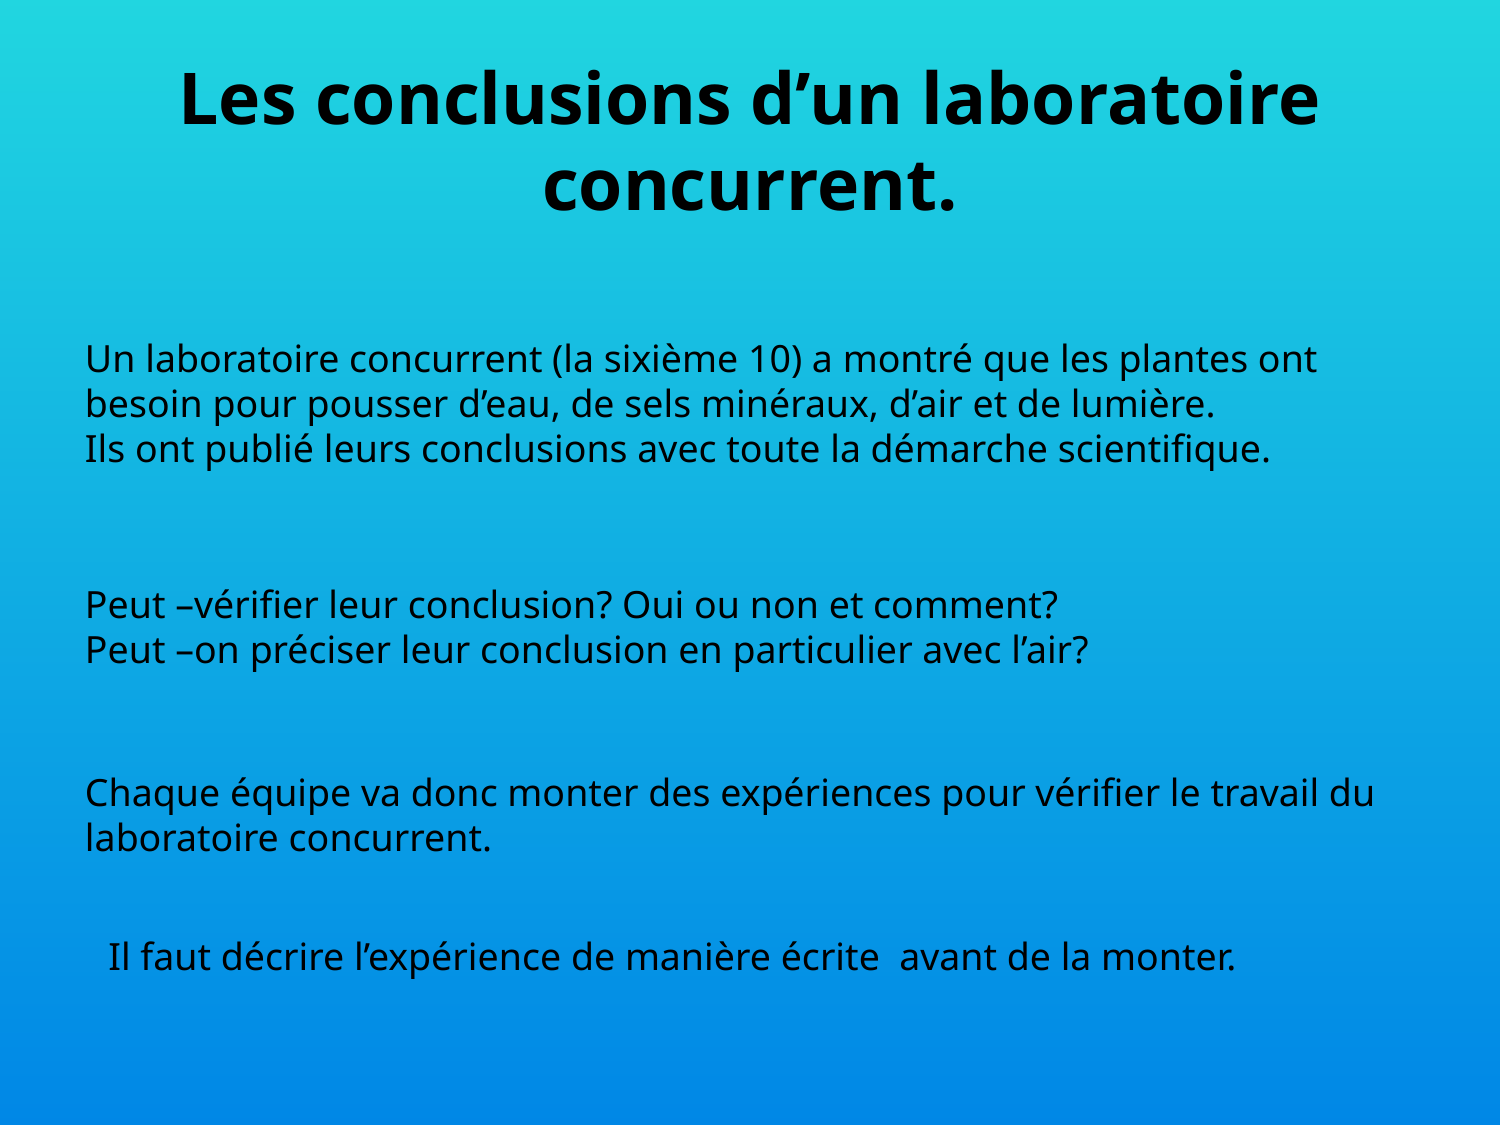

# Les conclusions d’un laboratoire concurrent.
Un laboratoire concurrent (la sixième 10) a montré que les plantes ont besoin pour pousser d’eau, de sels minéraux, d’air et de lumière.
Ils ont publié leurs conclusions avec toute la démarche scientifique.
Peut –vérifier leur conclusion? Oui ou non et comment?
Peut –on préciser leur conclusion en particulier avec l’air?
Chaque équipe va donc monter des expériences pour vérifier le travail du laboratoire concurrent.
Il faut décrire l’expérience de manière écrite avant de la monter.